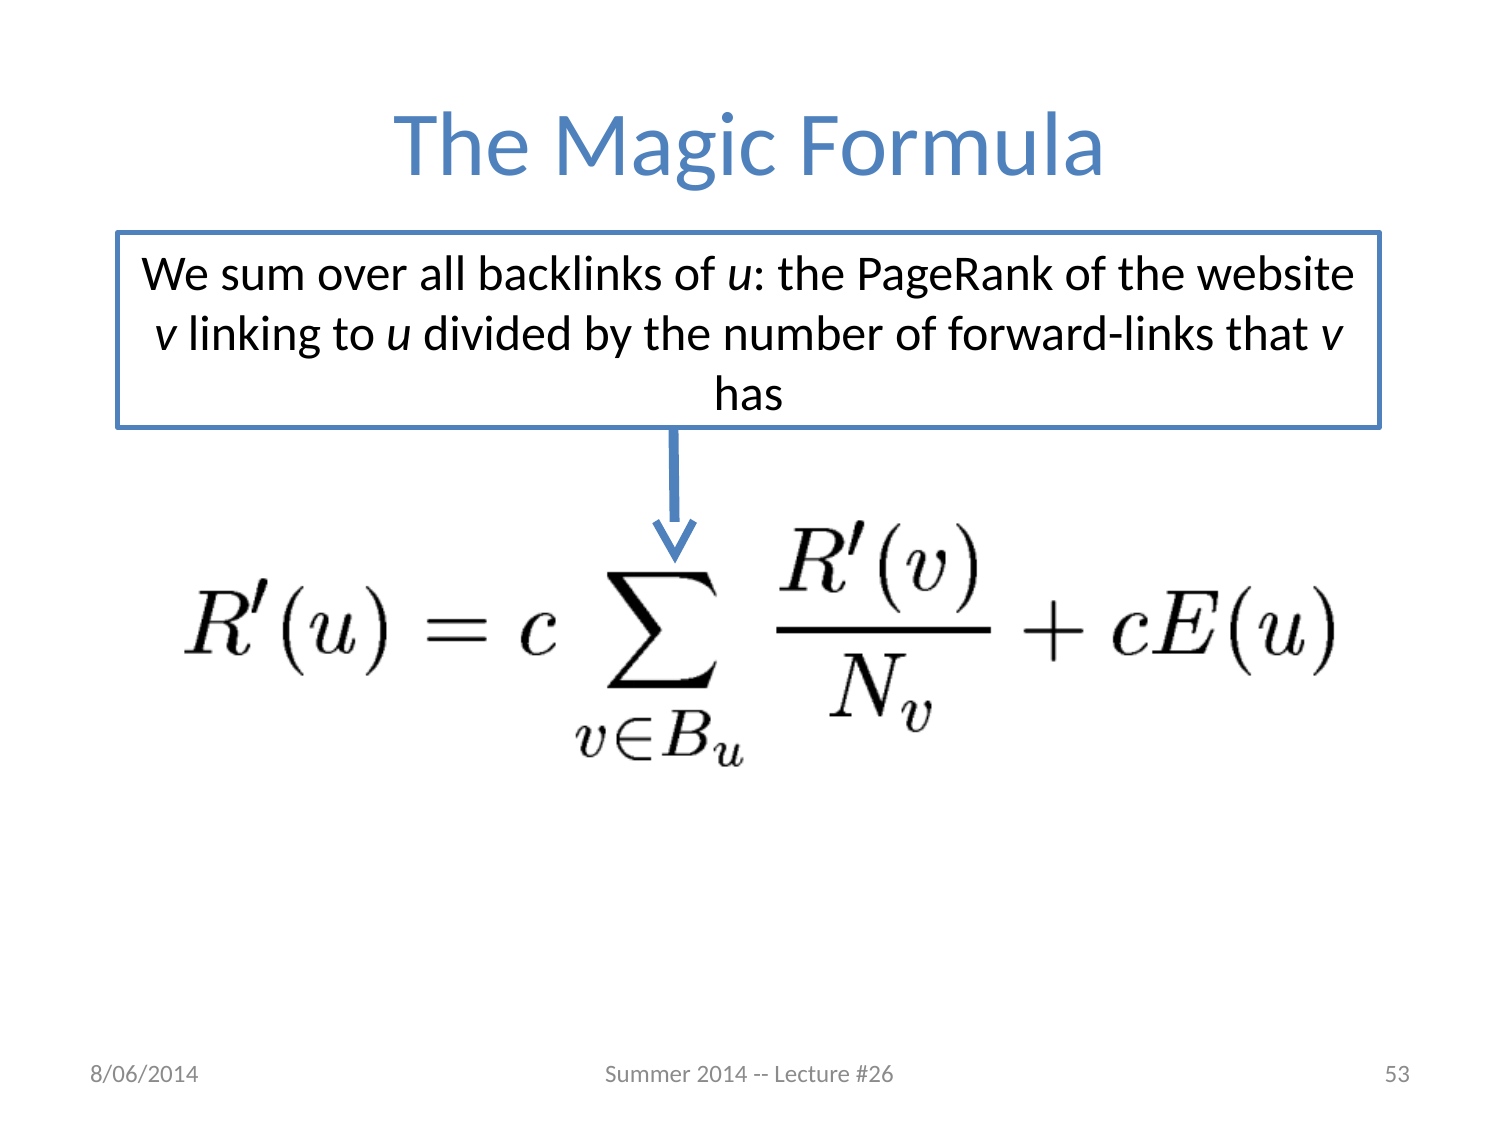

# The Magic Formula
We sum over all backlinks of u: the PageRank of the website v linking to u divided by the number of forward-links that v has
8/06/2014
Summer 2014 -- Lecture #26